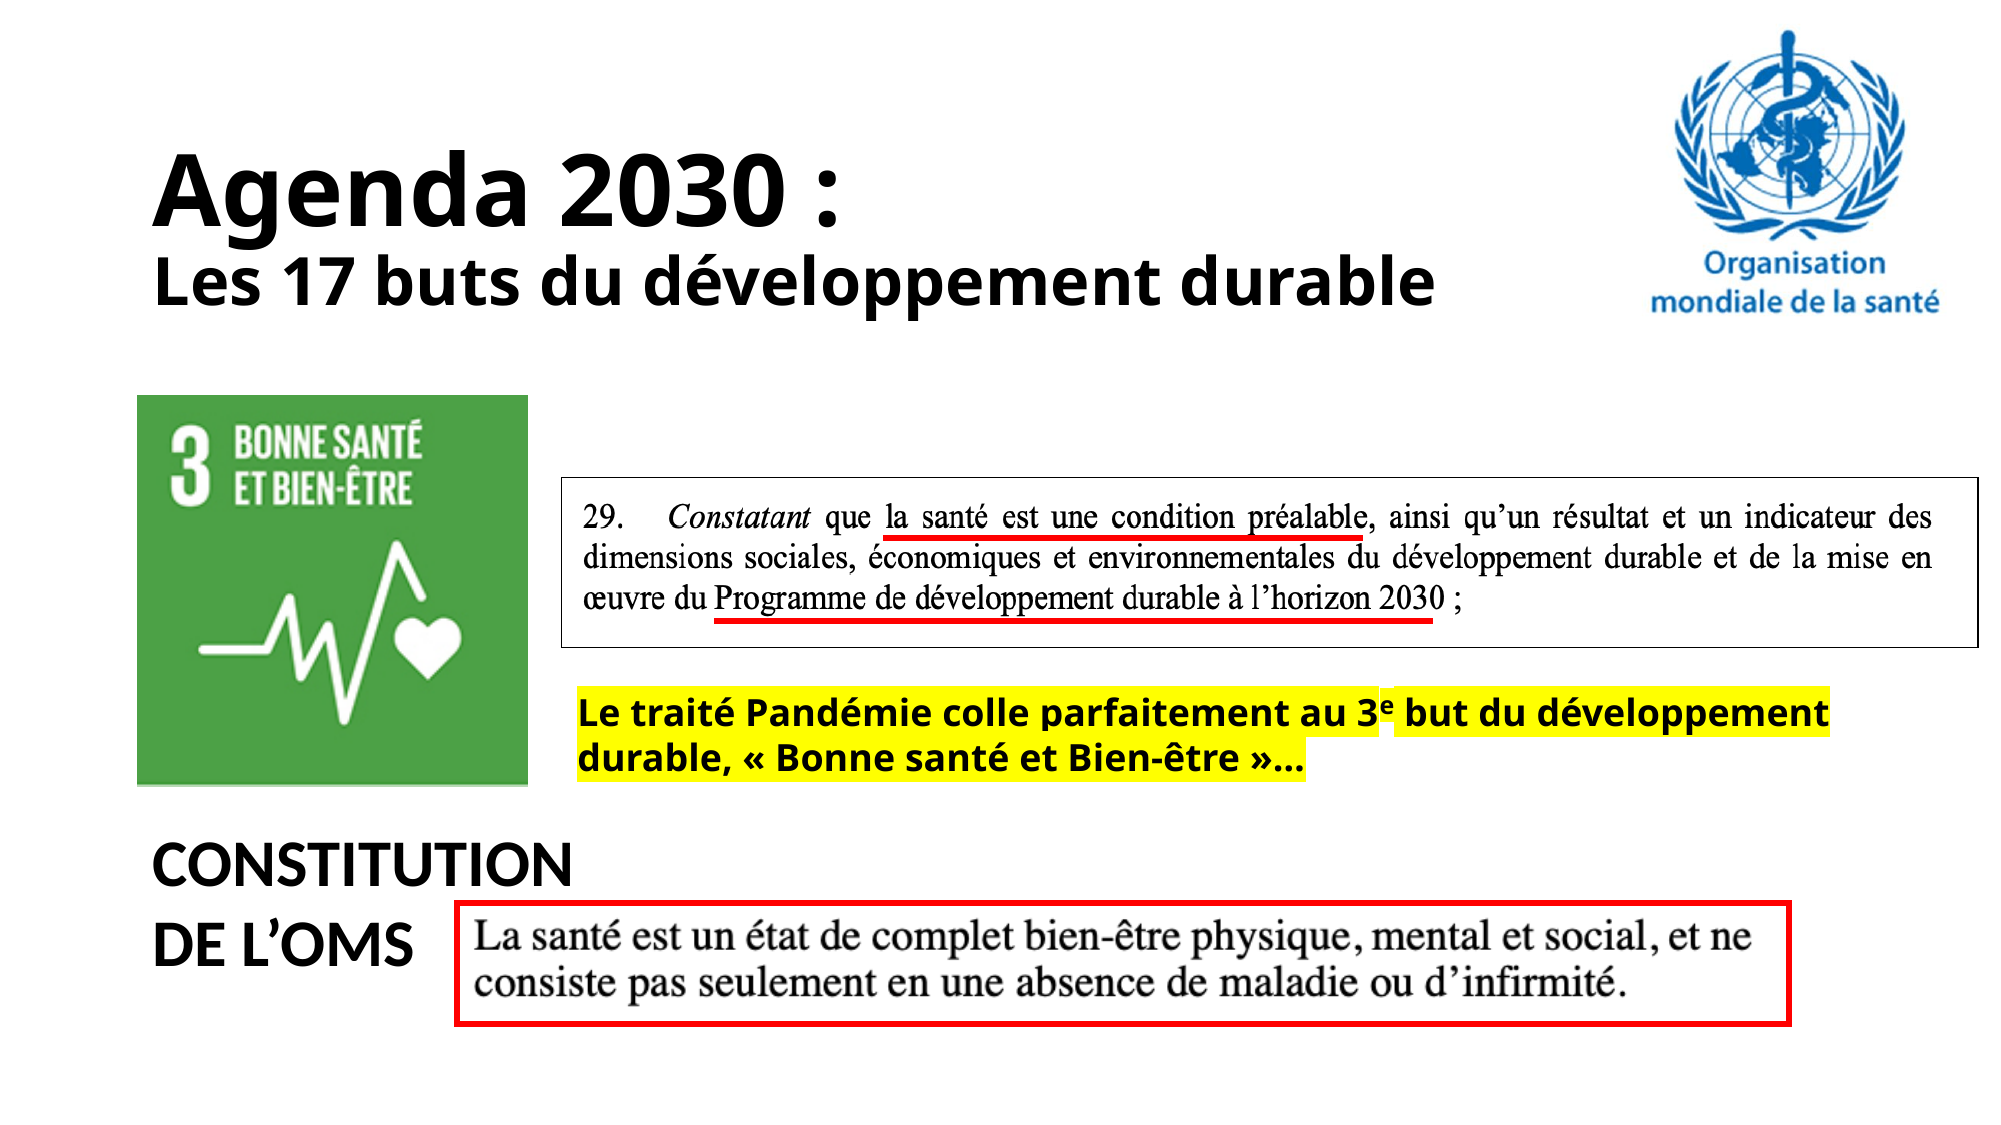

# Agenda 2030 : Les 17 buts du développement durable
Le traité Pandémie colle parfaitement au 3e but du développement durable, « Bonne santé et Bien-être »…
CONSTITUTION
DE L’OMS